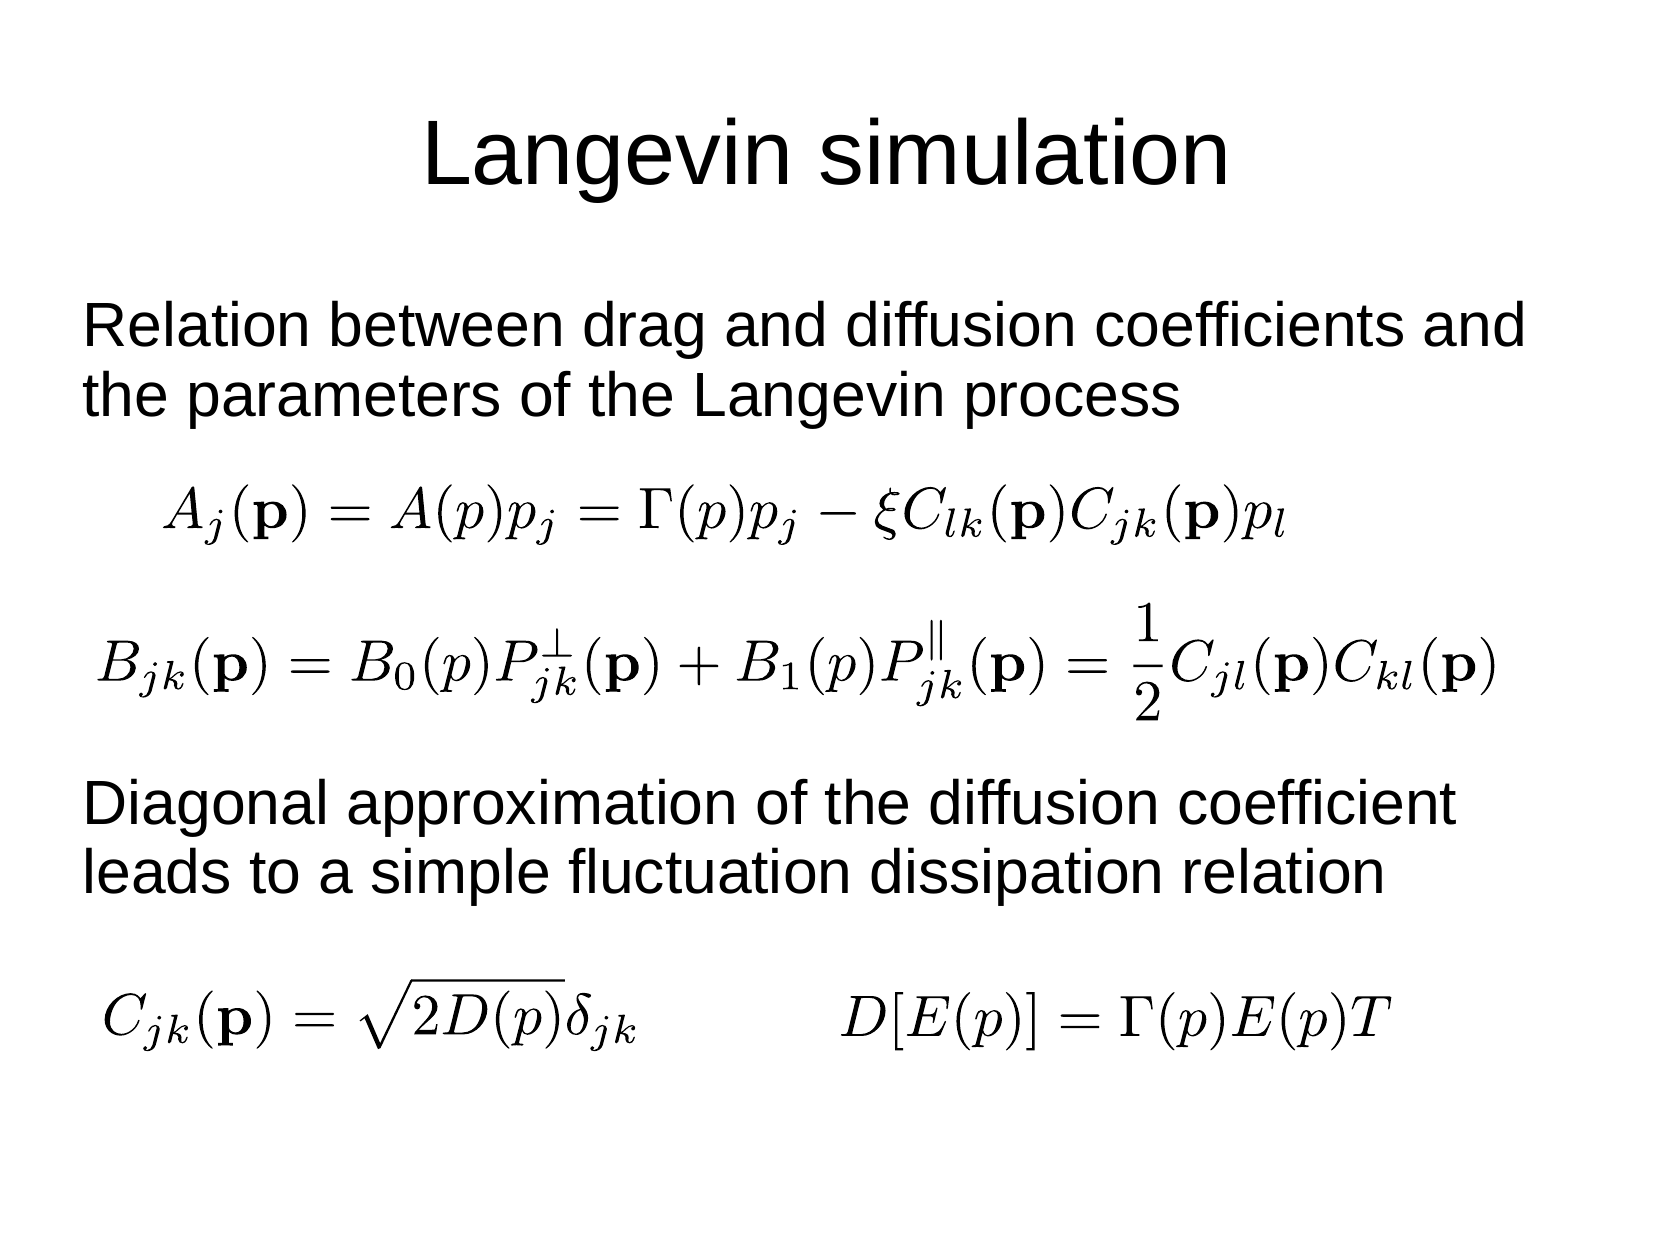

# Langevin simulation
Relation between drag and diffusion coefficients and the parameters of the Langevin process
Diagonal approximation of the diffusion coefficient leads to a simple fluctuation dissipation relation